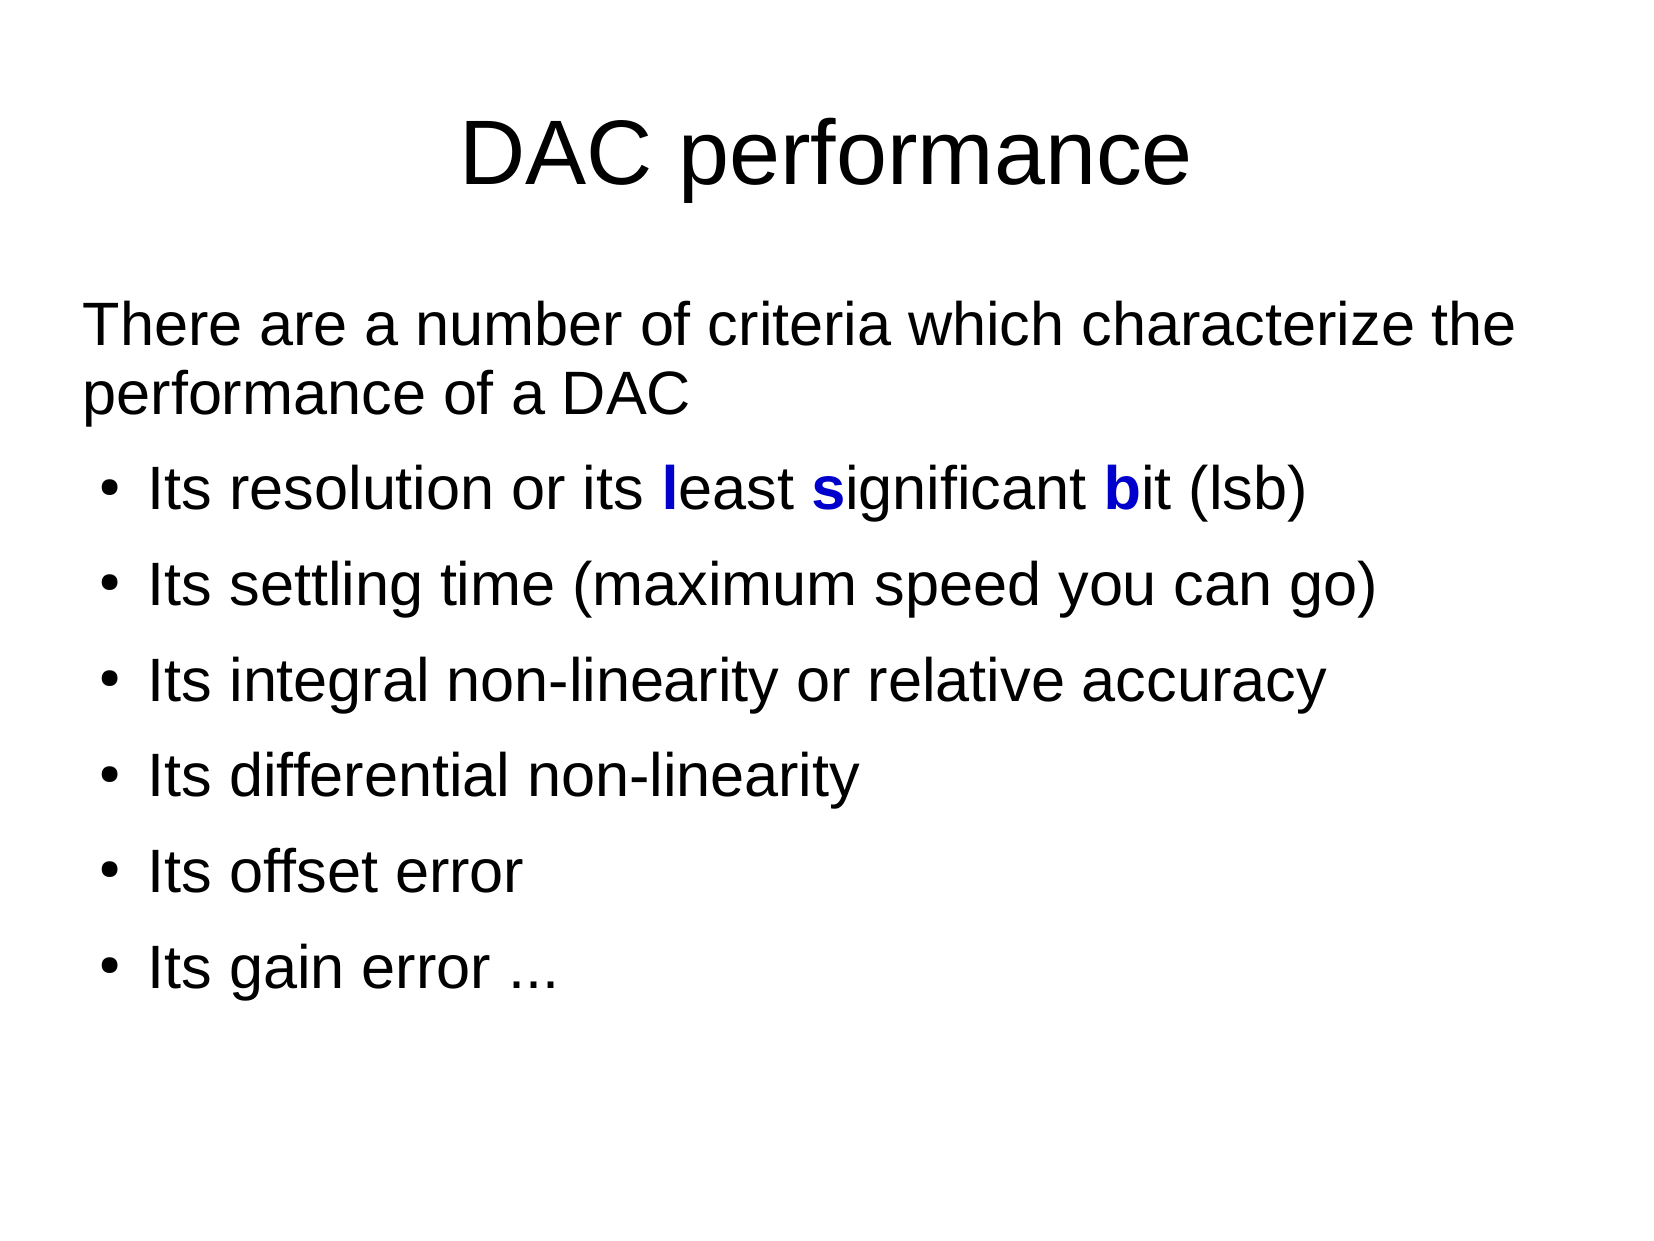

# DAC performance
There are a number of criteria which characterize the performance of a DAC
Its resolution or its least significant bit (lsb)
Its settling time (maximum speed you can go)
Its integral non-linearity or relative accuracy
Its differential non-linearity
Its offset error
Its gain error ...